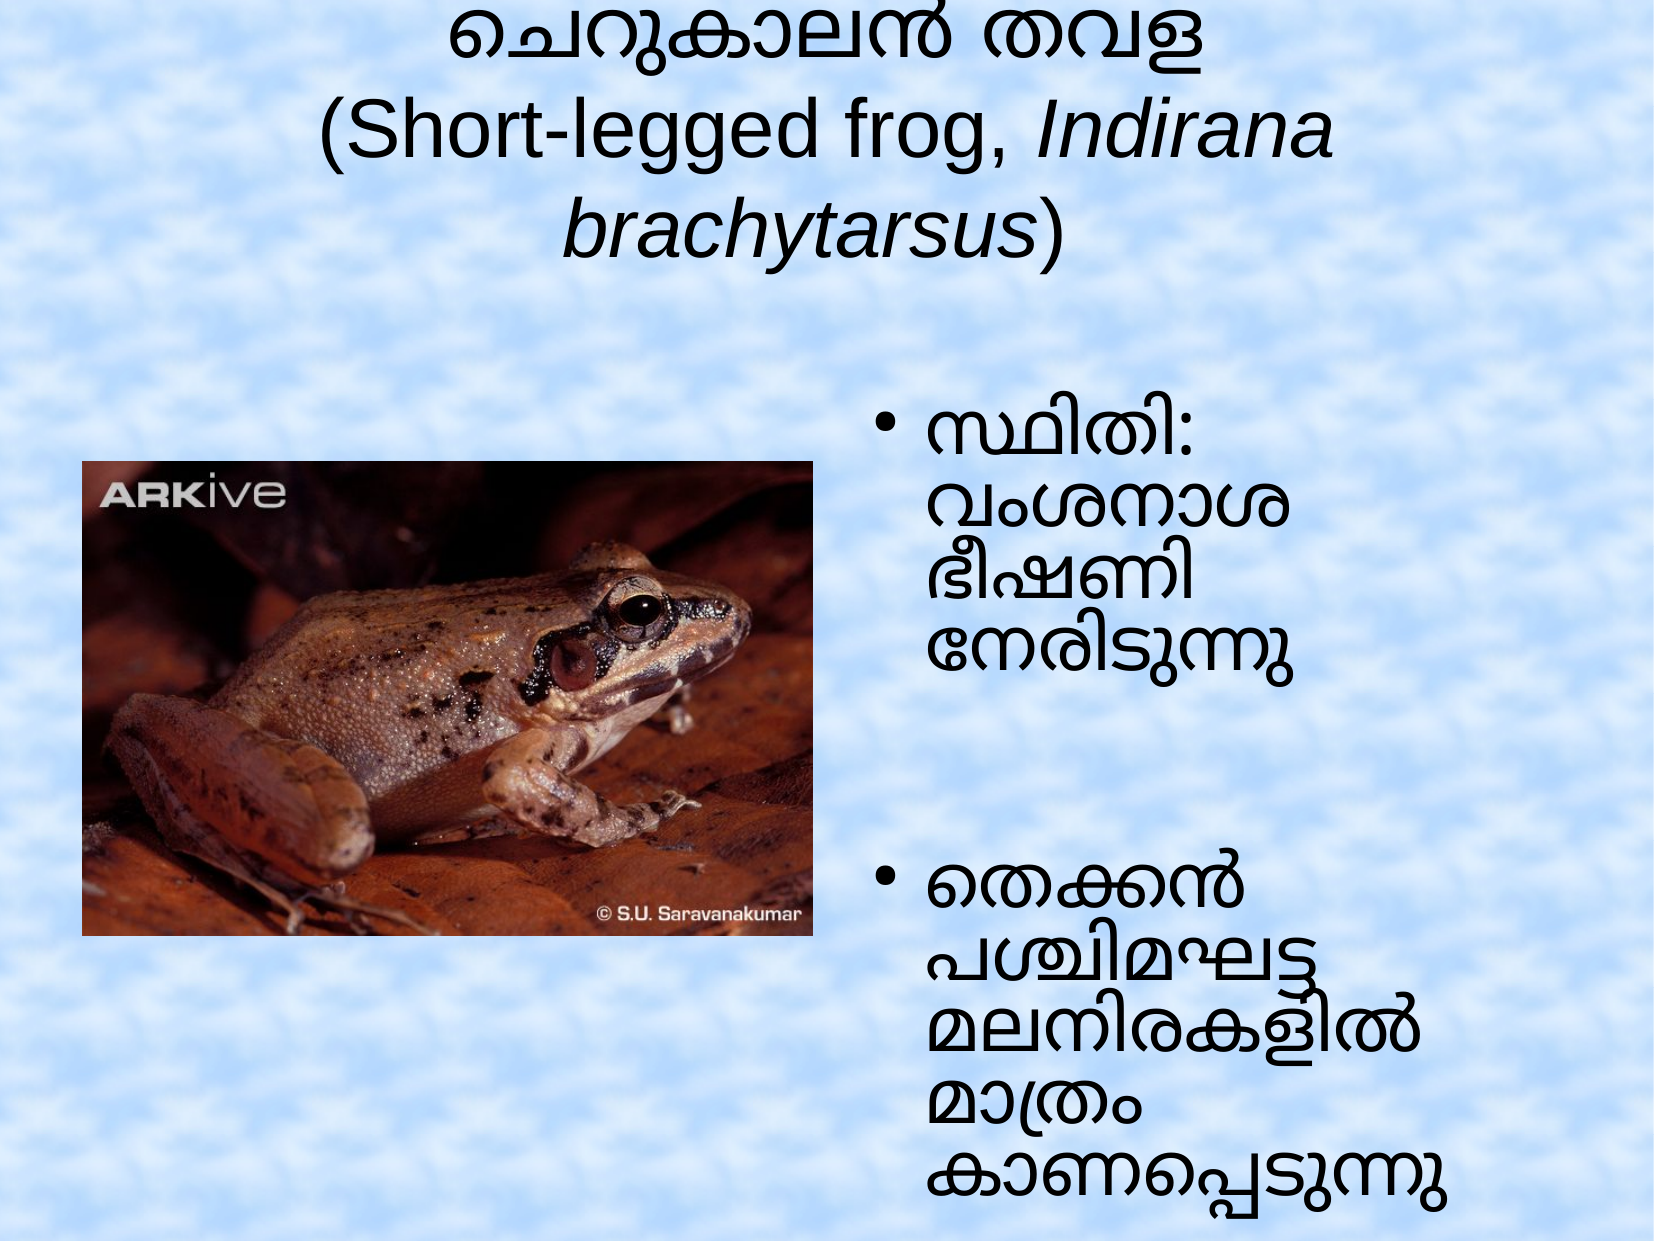

# ചെറുകാലന്‍ തവള (Short-legged frog, Indirana brachytarsus)
സ്ഥിതി: വംശനാശ ഭീഷണി നേരിടുന്നു
തെക്കന്‍ പശ്ചിമഘട്ട മലനിരകളില്‍ മാത്രം കാണപ്പെടുന്നു